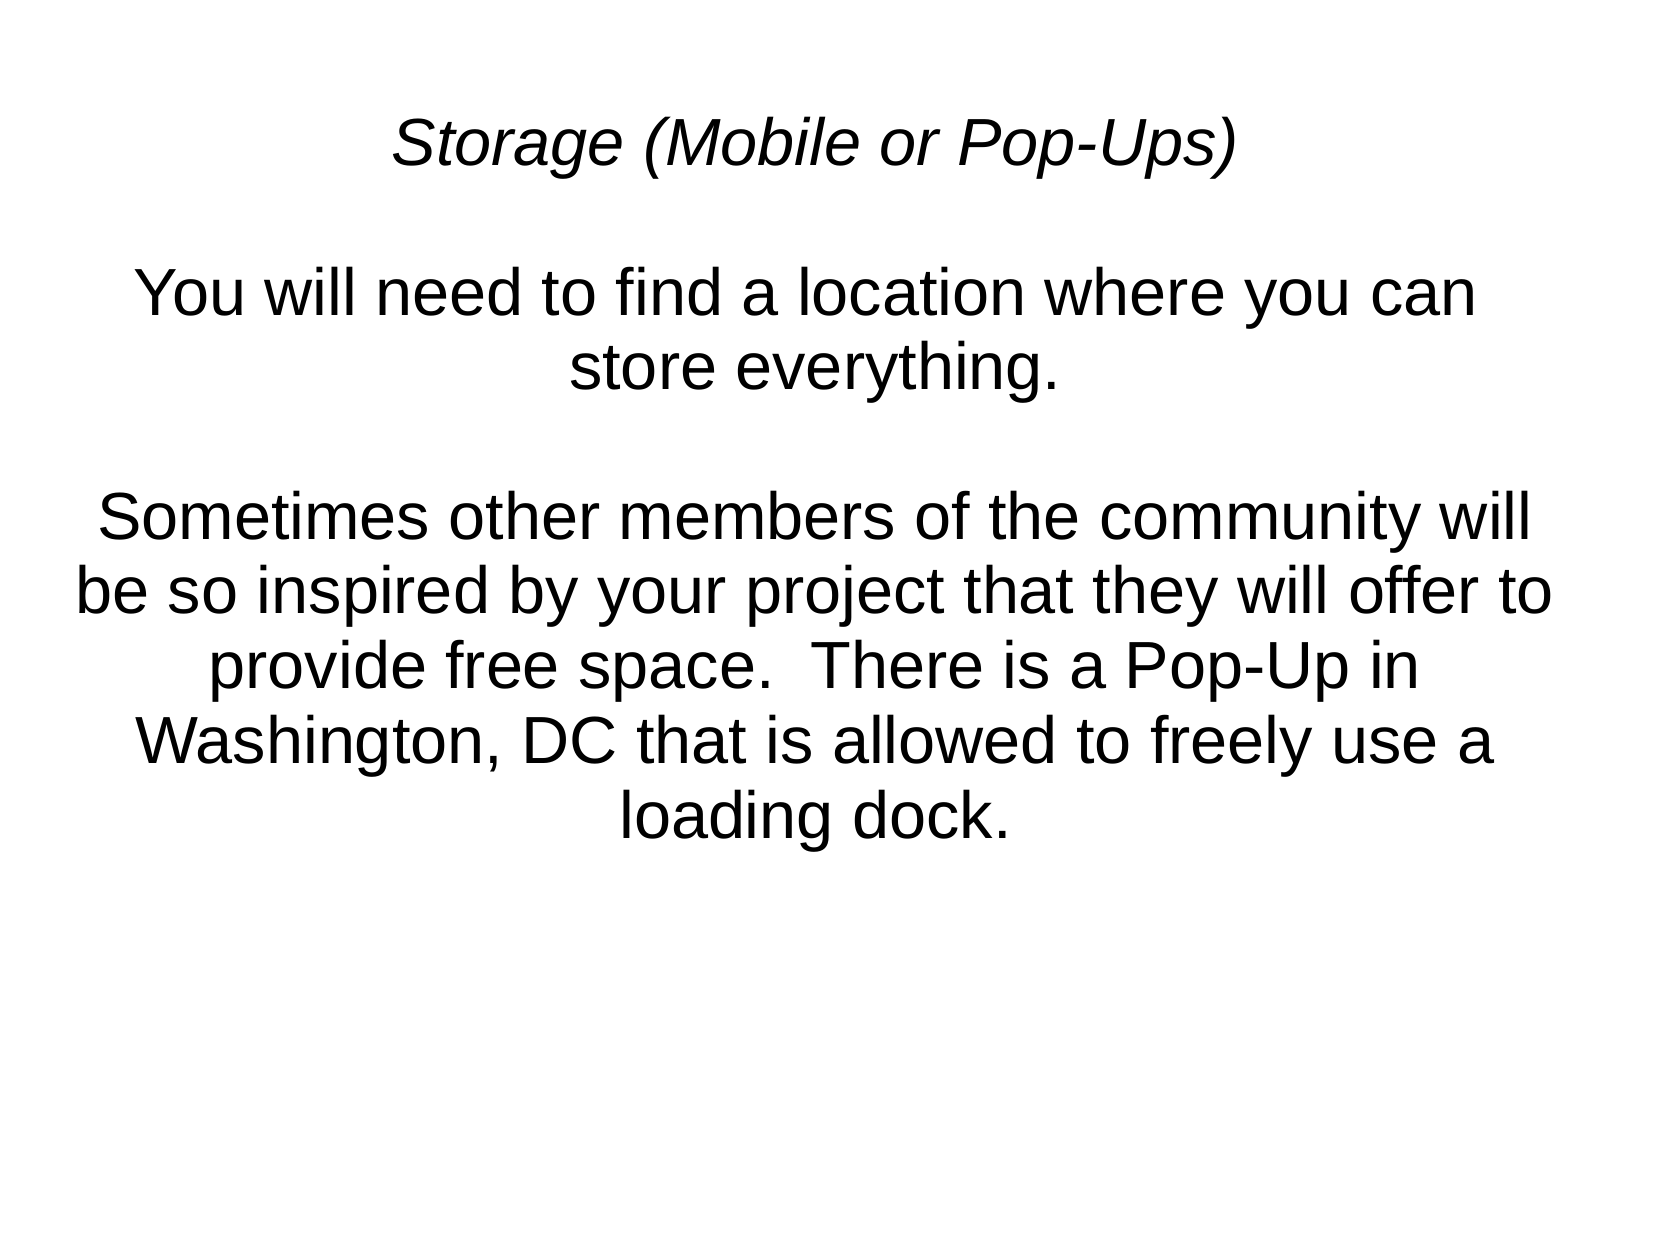

# Storage (Mobile or Pop-Ups)
You will need to find a location where you can
store everything.
Sometimes other members of the community will be so inspired by your project that they will offer to provide free space. There is a Pop-Up in Washington, DC that is allowed to freely use a loading dock.